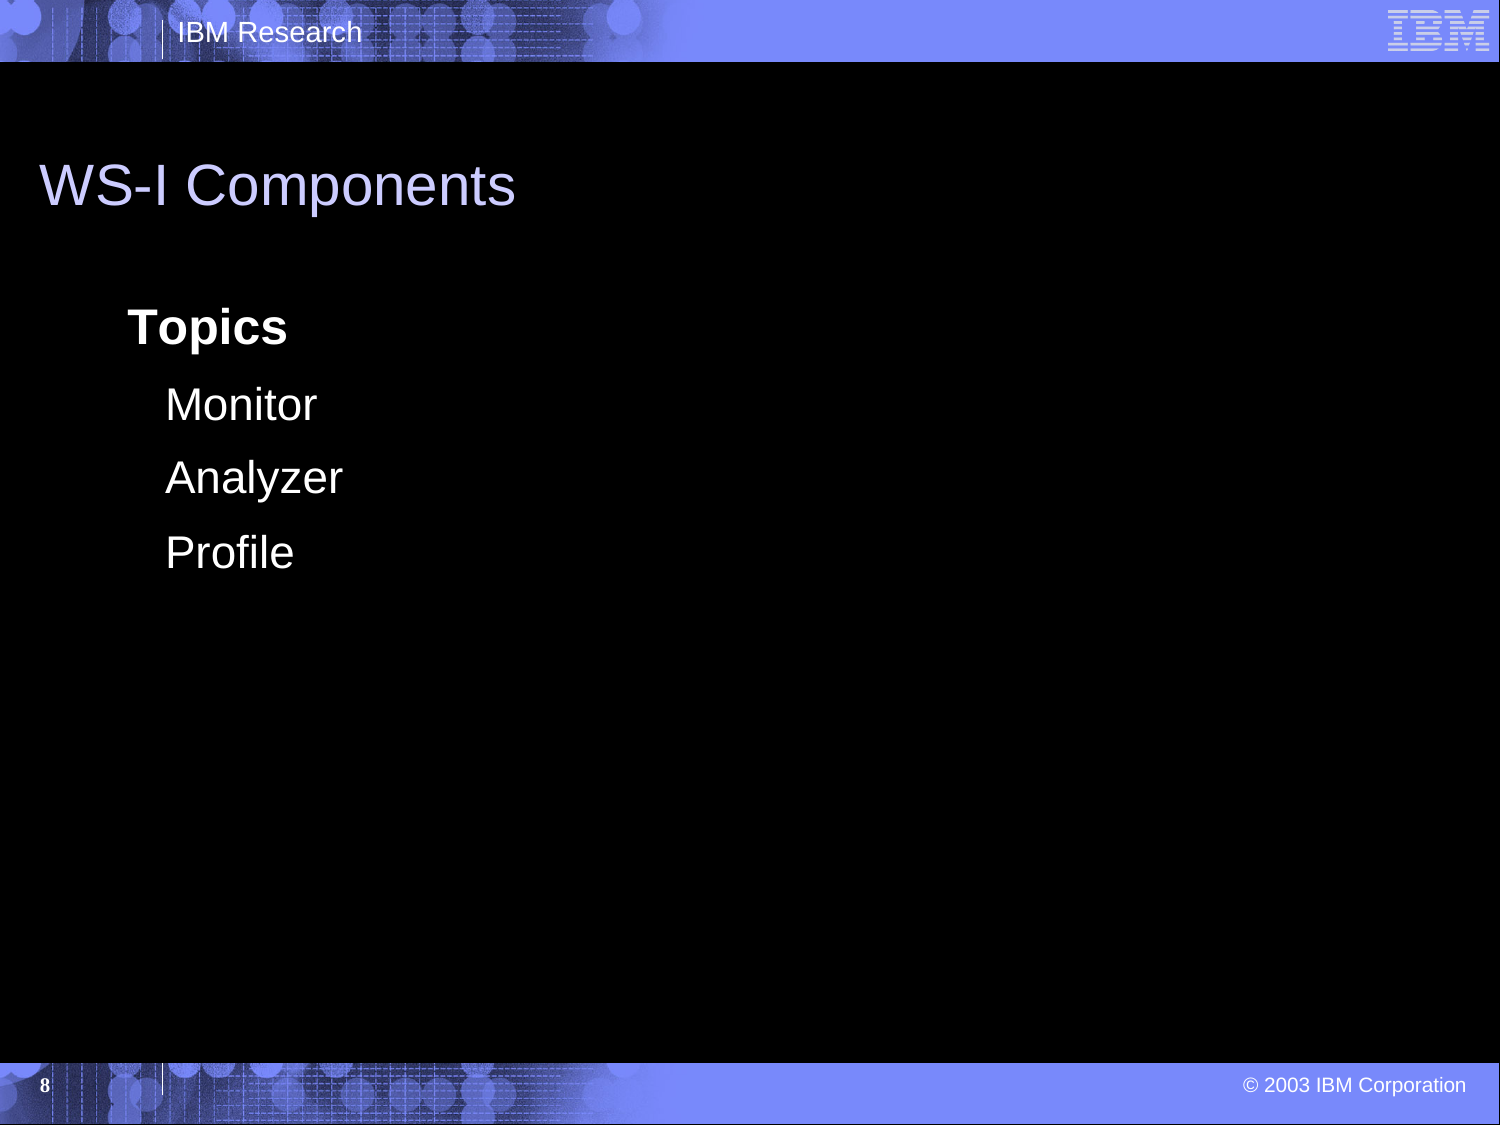

# WS-I Components
Topics
Monitor
Analyzer
Profile
8